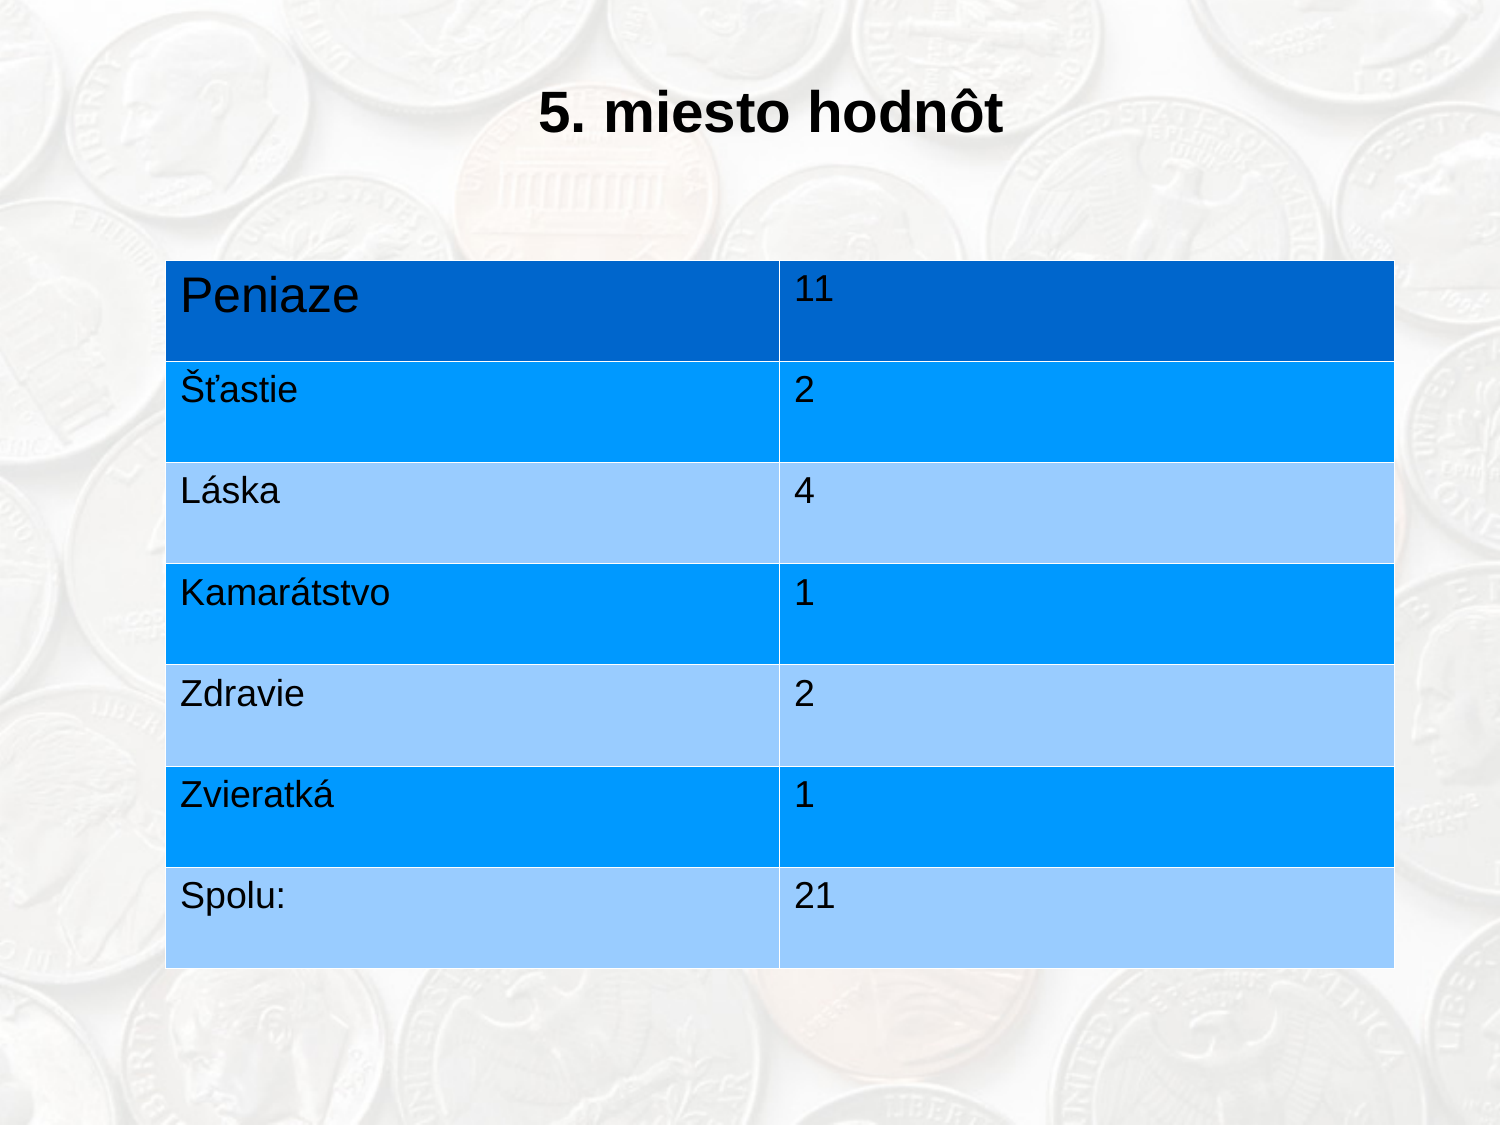

# 5. miesto hodnôt
| Peniaze | 11 |
| --- | --- |
| Šťastie | 2 |
| Láska | 4 |
| Kamarátstvo | 1 |
| Zdravie | 2 |
| Zvieratká | 1 |
| Spolu: | 21 |